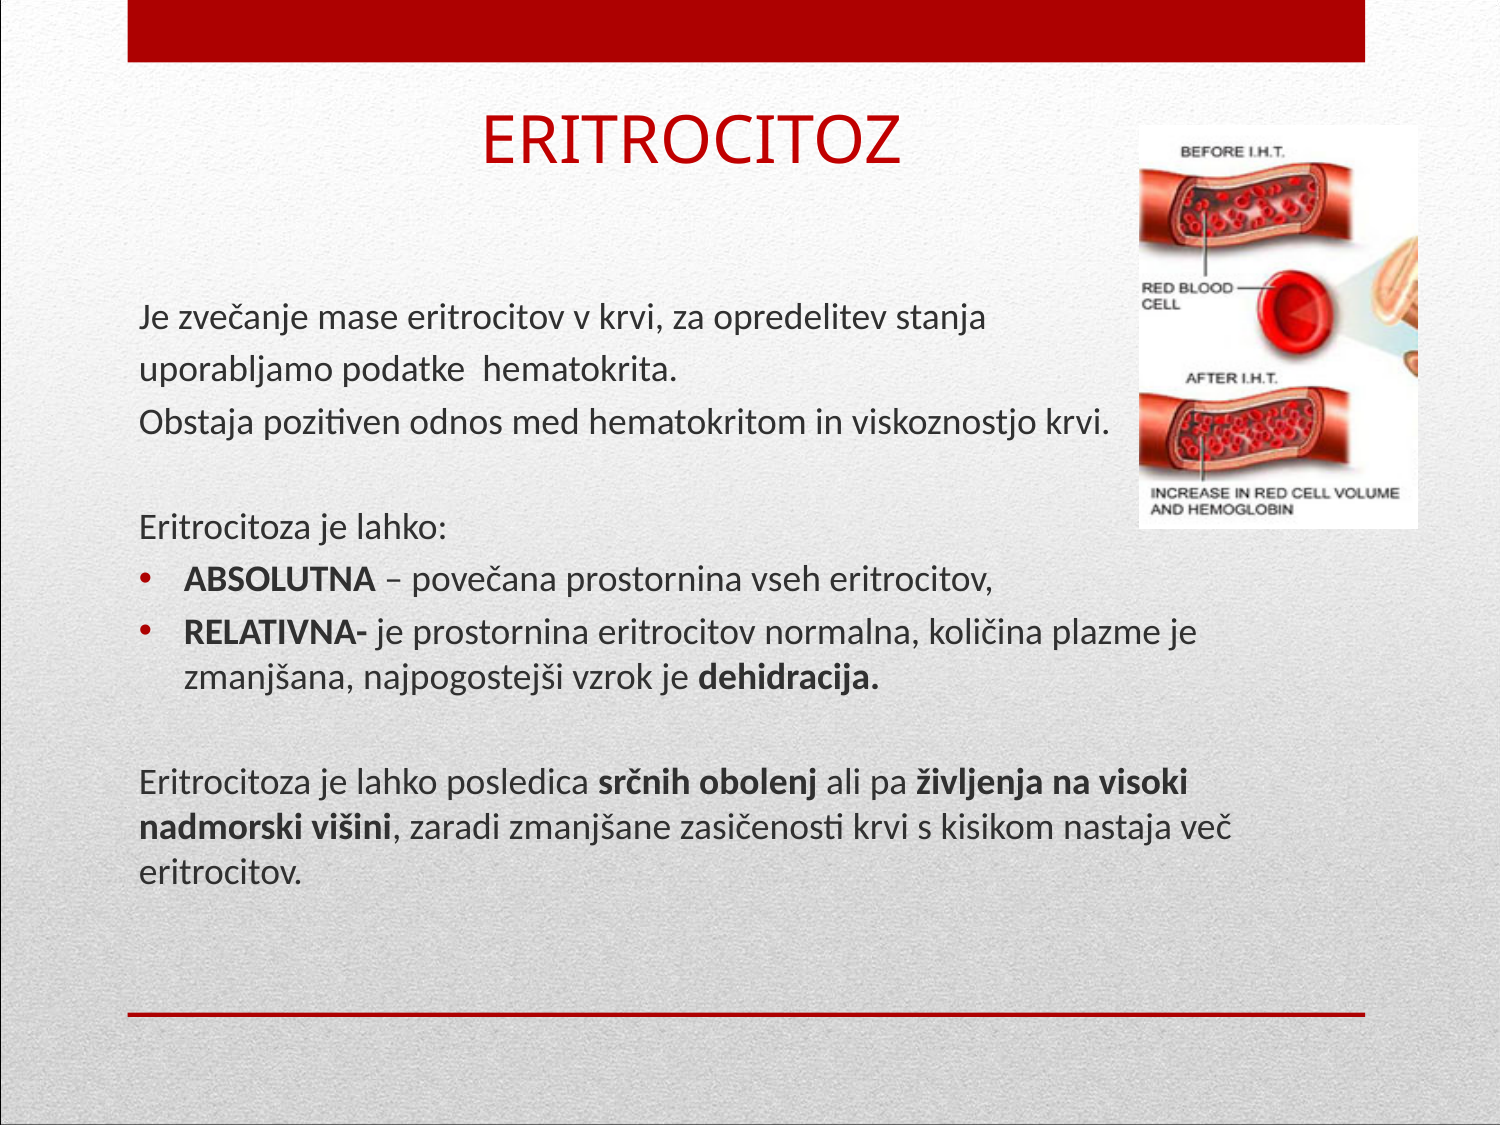

# ERITROCITOZ
Je zvečanje mase eritrocitov v krvi, za opredelitev stanja
uporabljamo podatke hematokrita.
Obstaja pozitiven odnos med hematokritom in viskoznostjo krvi.
Eritrocitoza je lahko:
ABSOLUTNA – povečana prostornina vseh eritrocitov,
RELATIVNA- je prostornina eritrocitov normalna, količina plazme je zmanjšana, najpogostejši vzrok je dehidracija.
Eritrocitoza je lahko posledica srčnih obolenj ali pa življenja na visoki nadmorski višini, zaradi zmanjšane zasičenosti krvi s kisikom nastaja več eritrocitov.